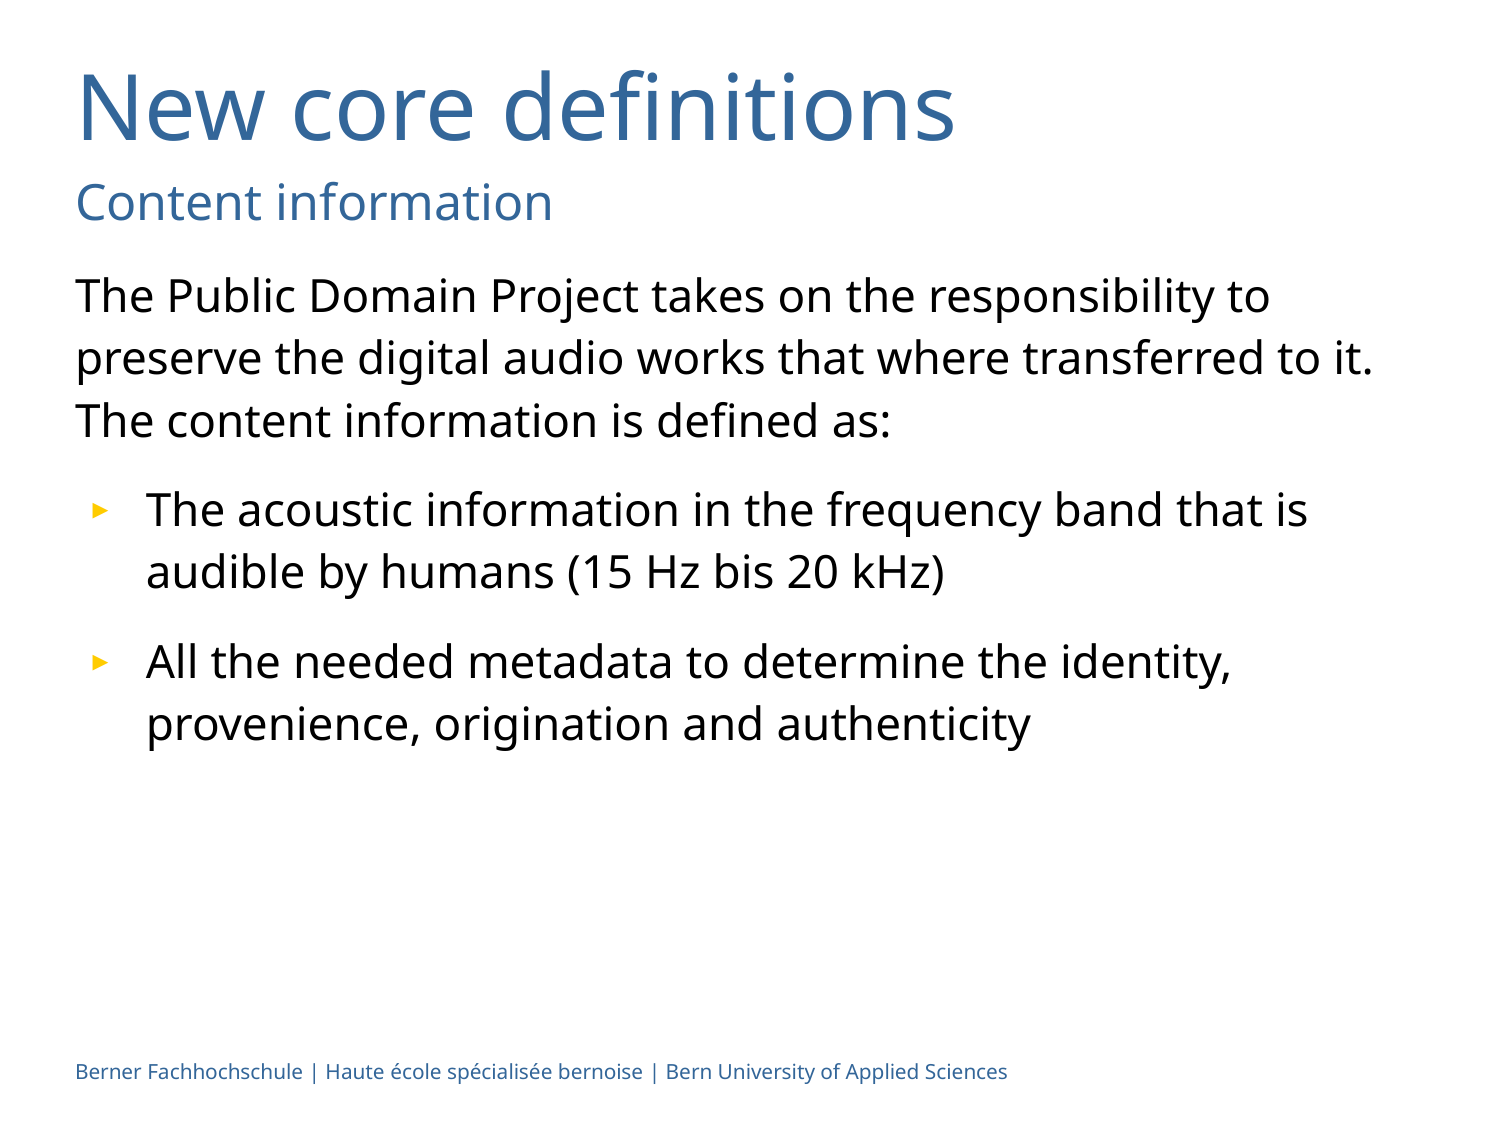

# New core definitions Content information
The Public Domain Project takes on the responsibility to preserve the digital audio works that where transferred to it. The content information is defined as:
The acoustic information in the frequency band that is audible by humans (15 Hz bis 20 kHz)
All the needed metadata to determine the identity, provenience, origination and authenticity